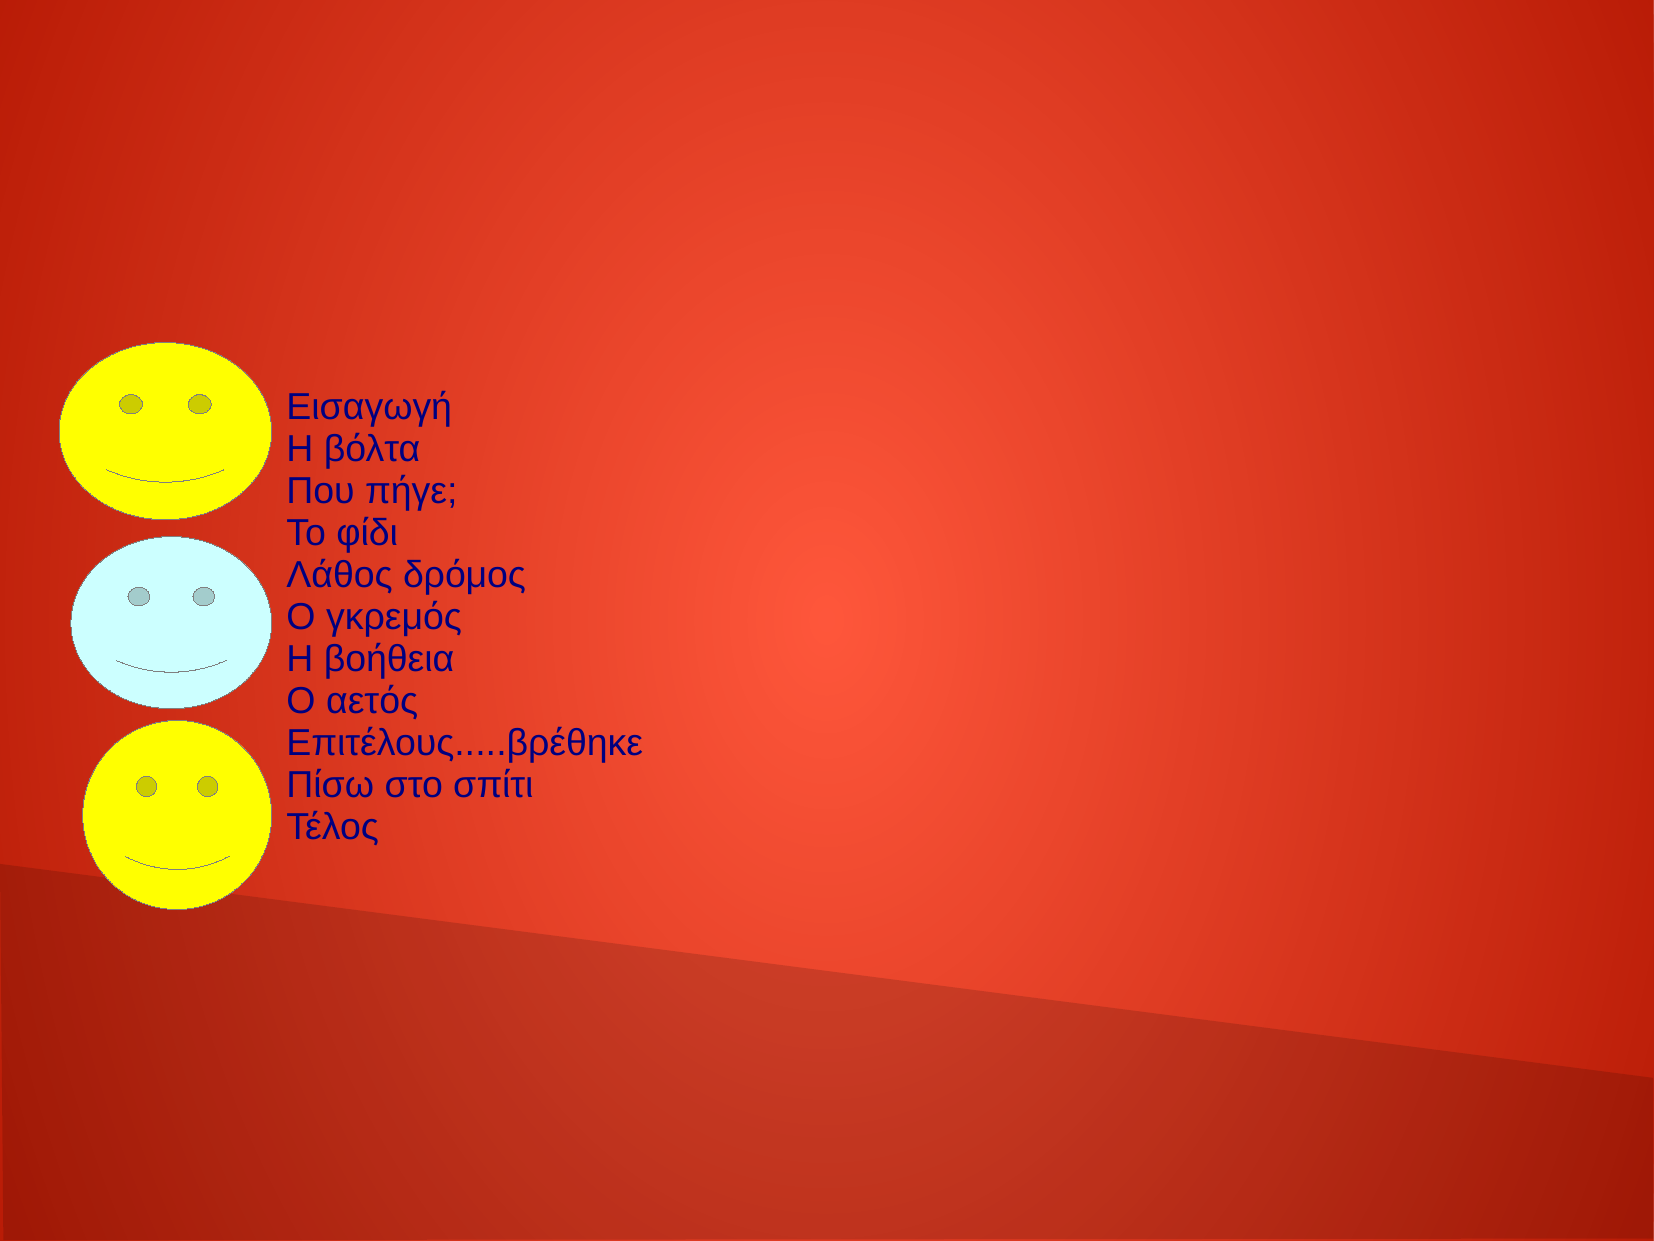

#
Εισαγωγή
Η βόλτα
Που πήγε;
Το φίδι
Λάθος δρόμος
Ο γκρεμός
Η βοήθεια
Ο αετός
Επιτέλους.....βρέθηκε
Πίσω στο σπίτι
Τέλος